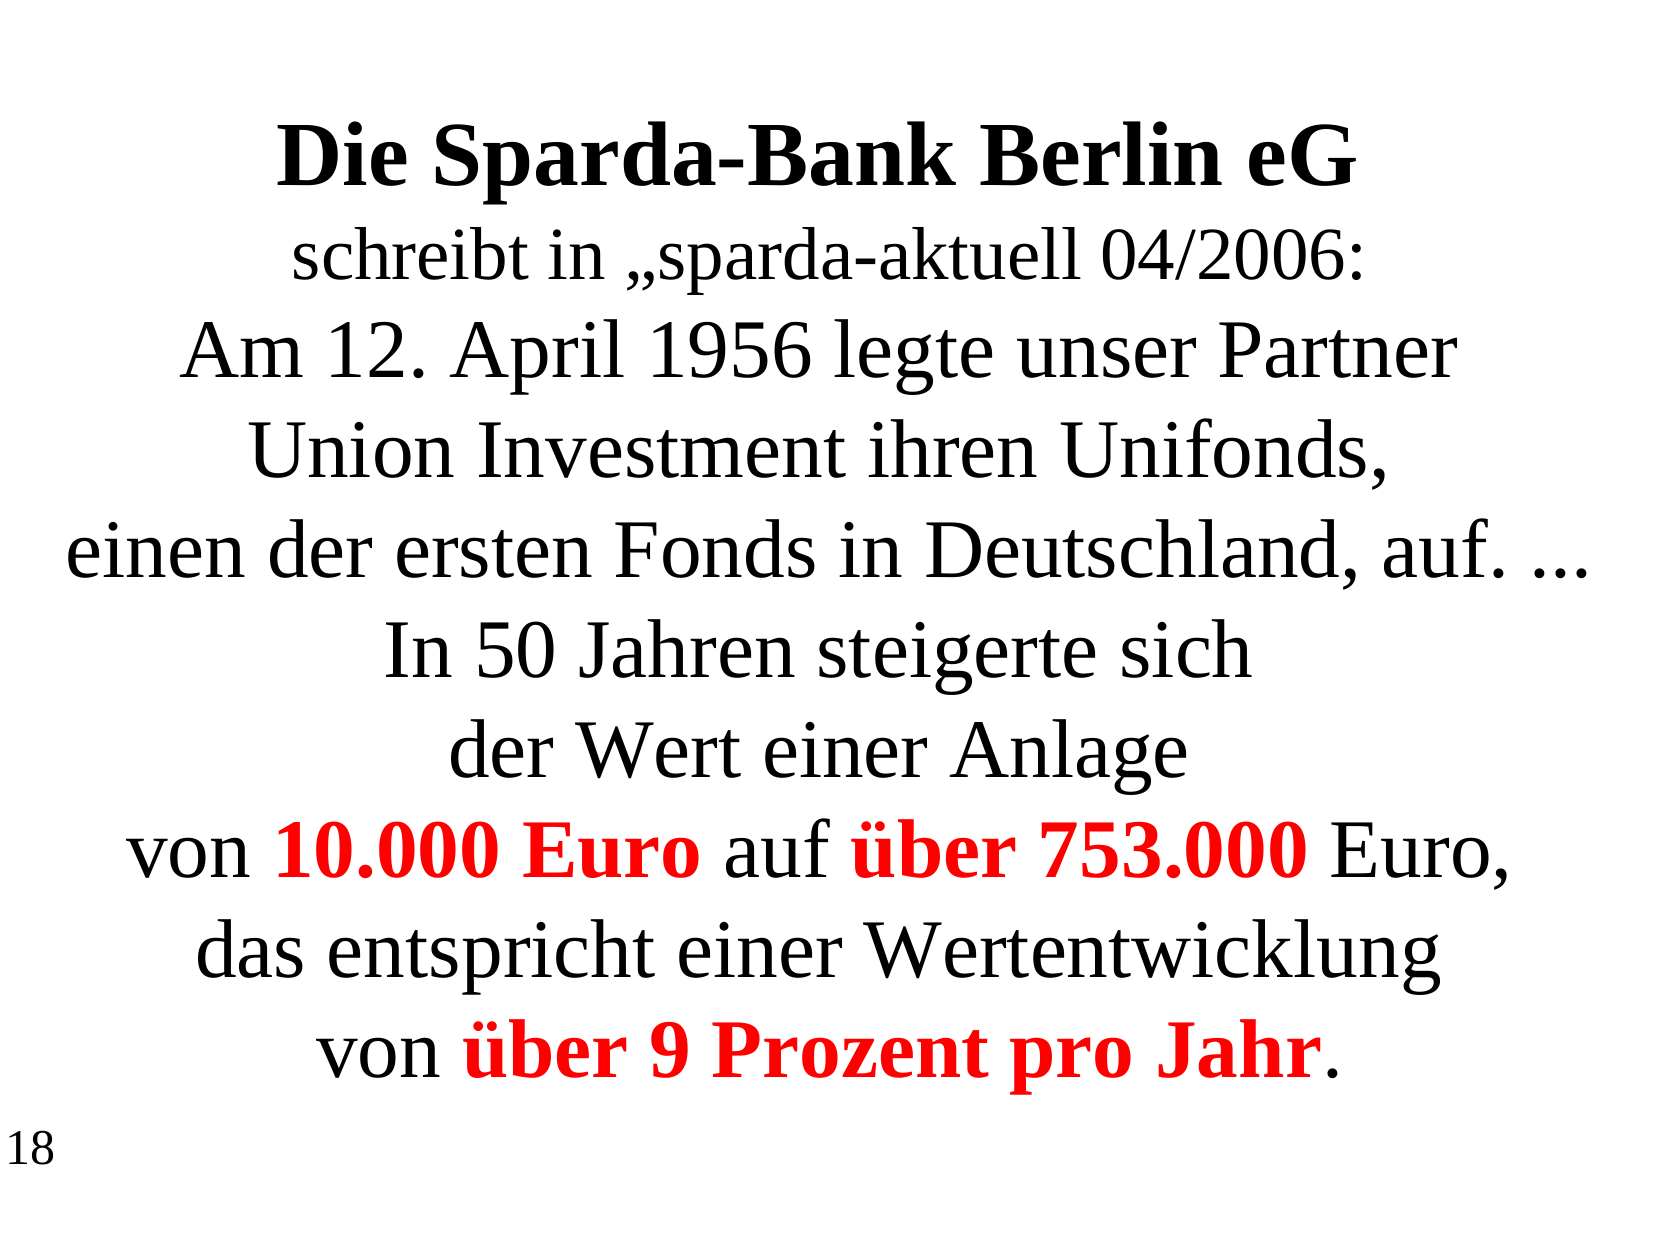

Die Sparda-Bank Berlin eG
schreibt in „sparda-aktuell 04/2006:
Am 12. April 1956 legte unser Partner
Union Investment ihren Unifonds,
einen der ersten Fonds in Deutschland, auf. ...
In 50 Jahren steigerte sich
der Wert einer Anlage
von 10.000 Euro auf über 753.000 Euro,
das entspricht einer Wertentwicklung
von über 9 Prozent pro Jahr.